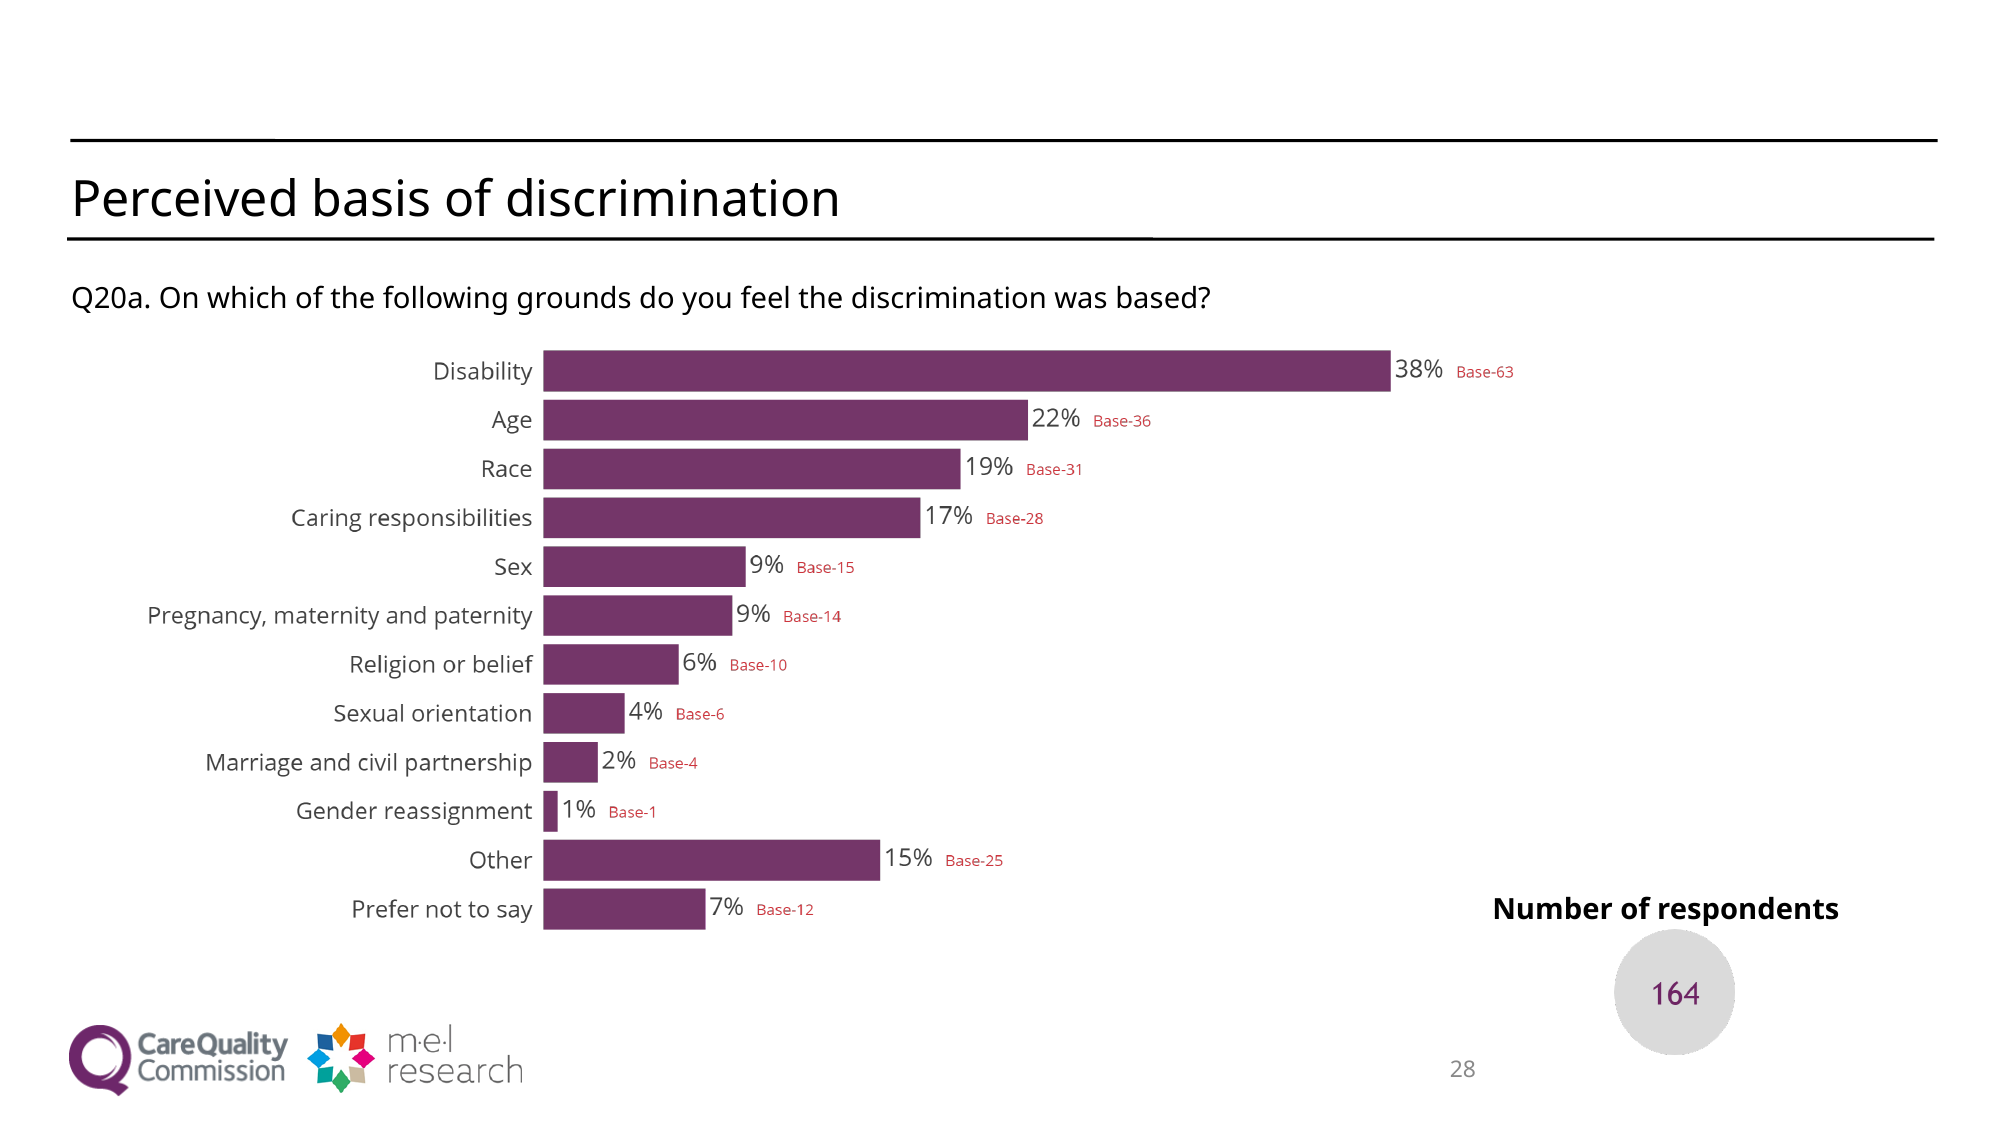

# Perceived basis of discrimination
Q20a. On which of the following grounds do you feel the discrimination was based?
Number of respondents